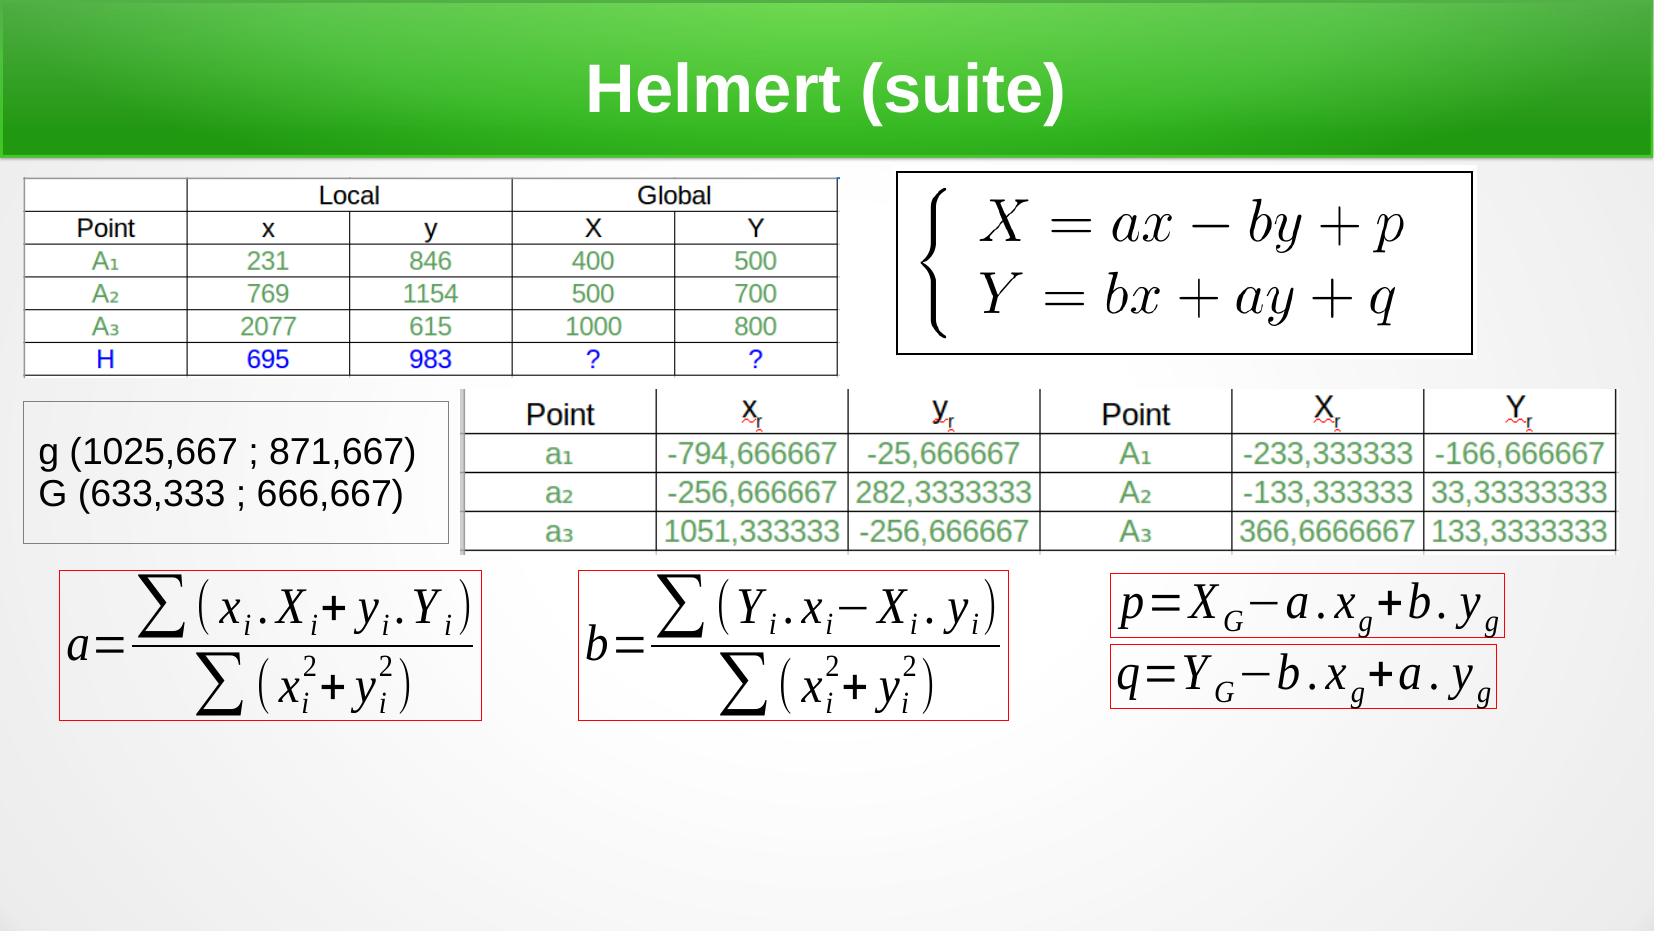

# Helmert (suite)
g (1025,667 ; 871,667)
G (633,333 ; 666,667)